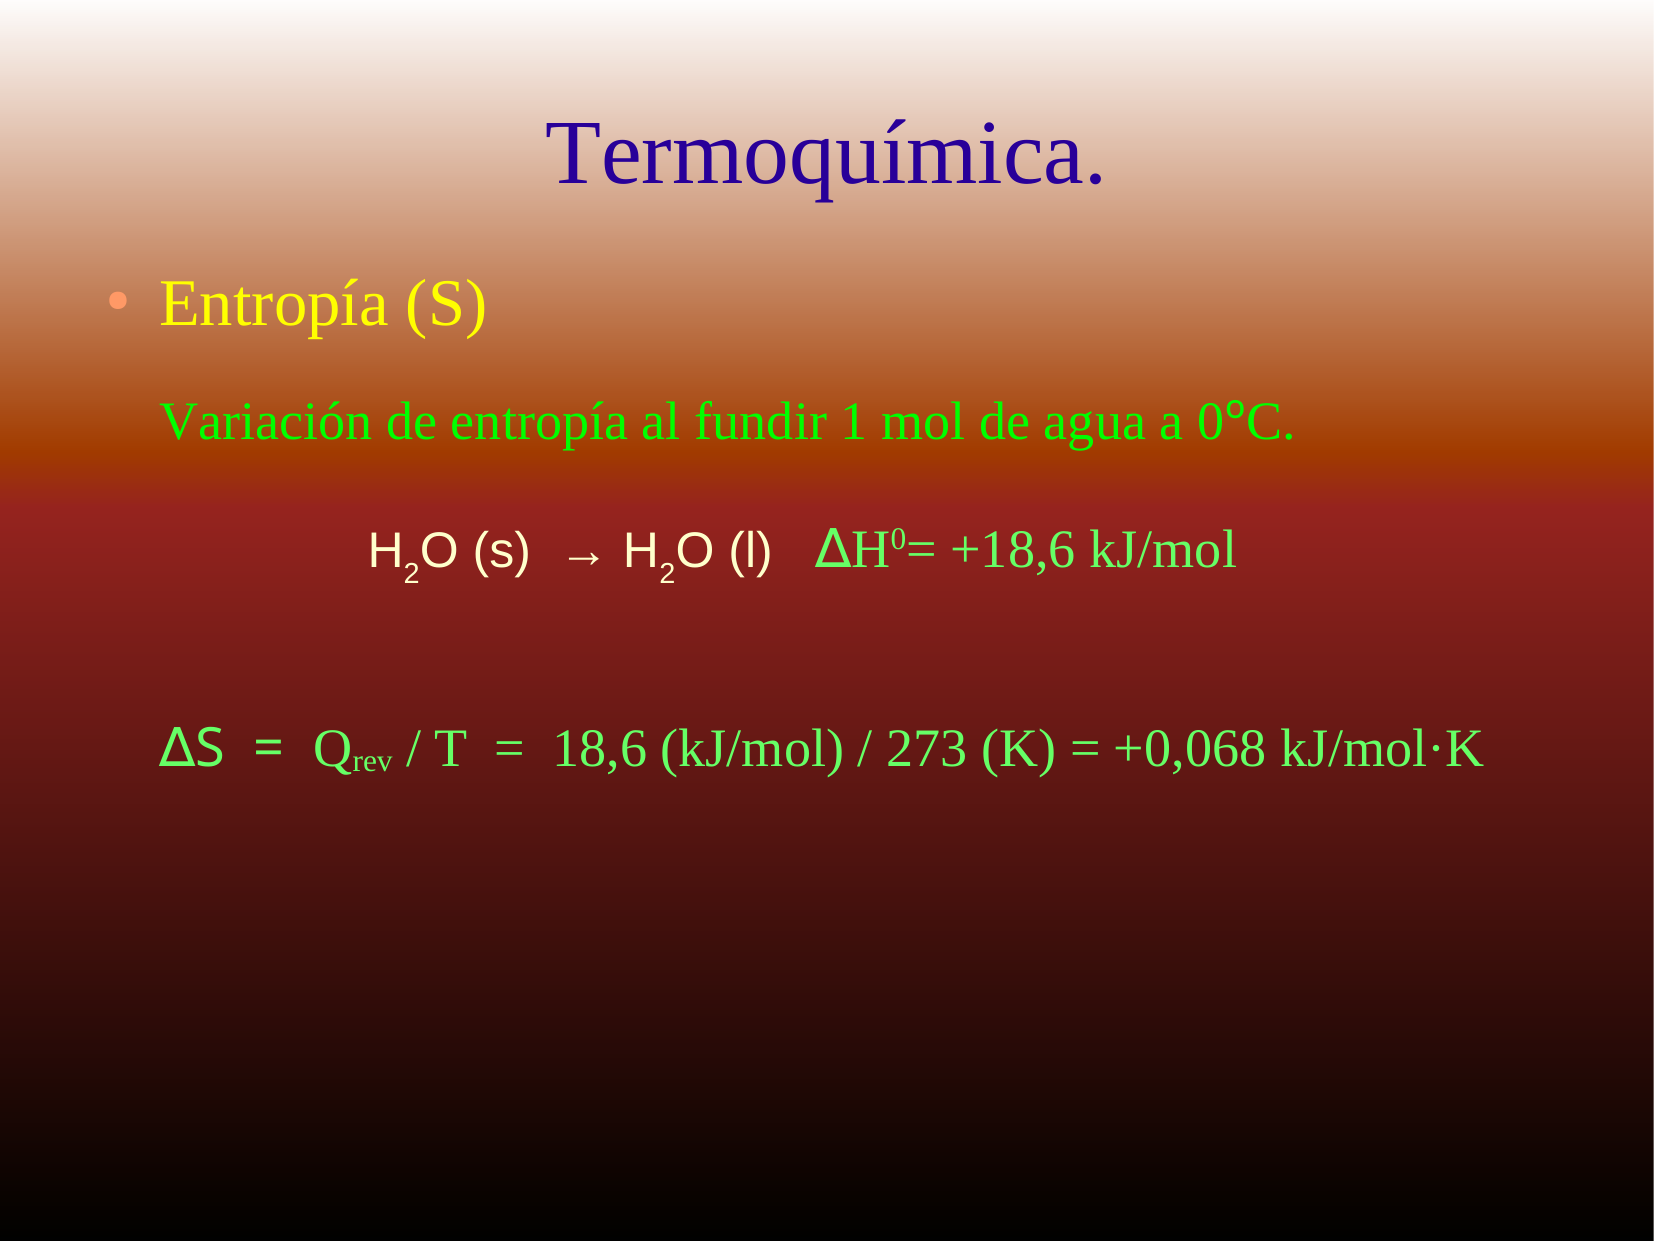

# Termoquímica.
Entropía (S)
Variación de entropía al fundir 1 mol de agua a 0ºC.
 H2O (s) → H2O (l) ∆H0= +18,6 kJ/mol
∆S = Qrev / T = 18,6 (kJ/mol) / 273 (K) = +0,068 kJ/mol·K